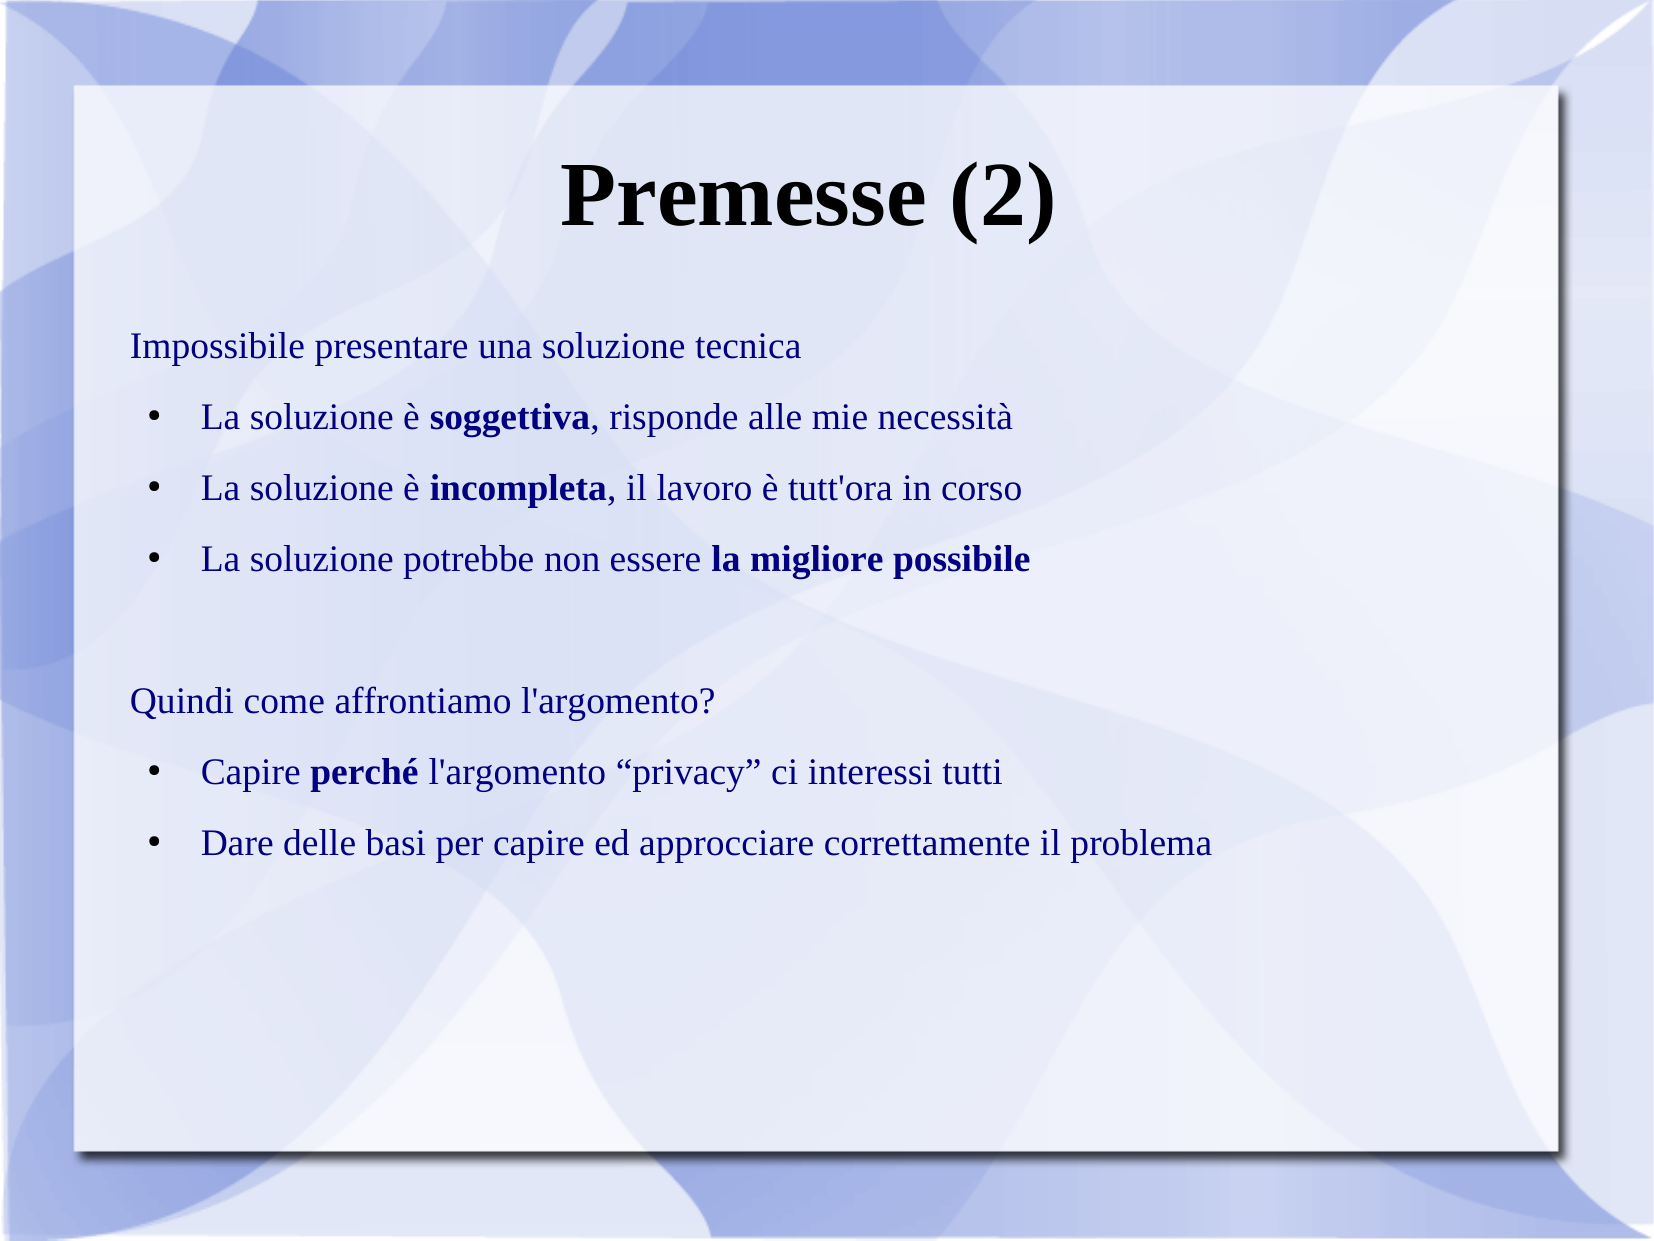

# Premesse (2)
Impossibile presentare una soluzione tecnica
La soluzione è soggettiva, risponde alle mie necessità
La soluzione è incompleta, il lavoro è tutt'ora in corso
La soluzione potrebbe non essere la migliore possibile
Quindi come affrontiamo l'argomento?
Capire perché l'argomento “privacy” ci interessi tutti
Dare delle basi per capire ed approcciare correttamente il problema